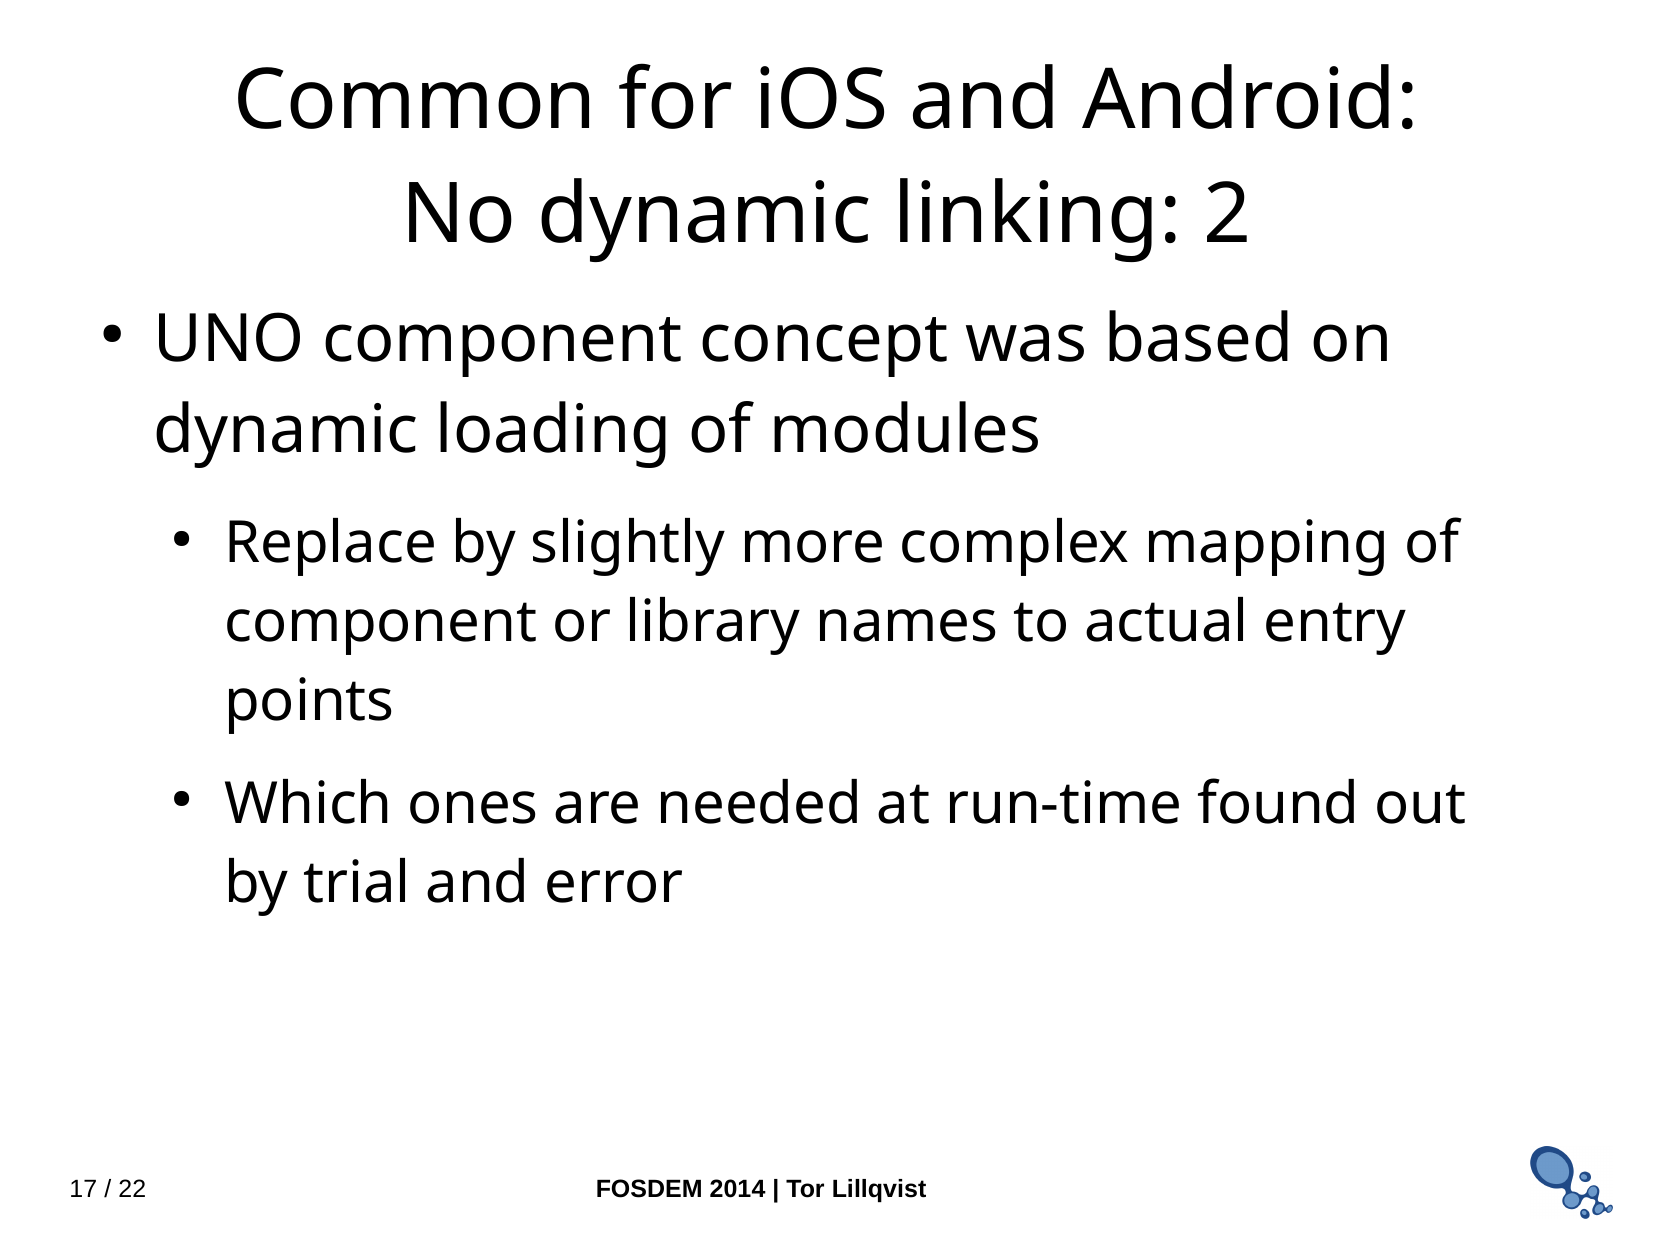

# Common for iOS and Android: No dynamic linking: 2
UNO component concept was based on dynamic loading of modules
Replace by slightly more complex mapping of component or library names to actual entry points
Which ones are needed at run-time found out by trial and error